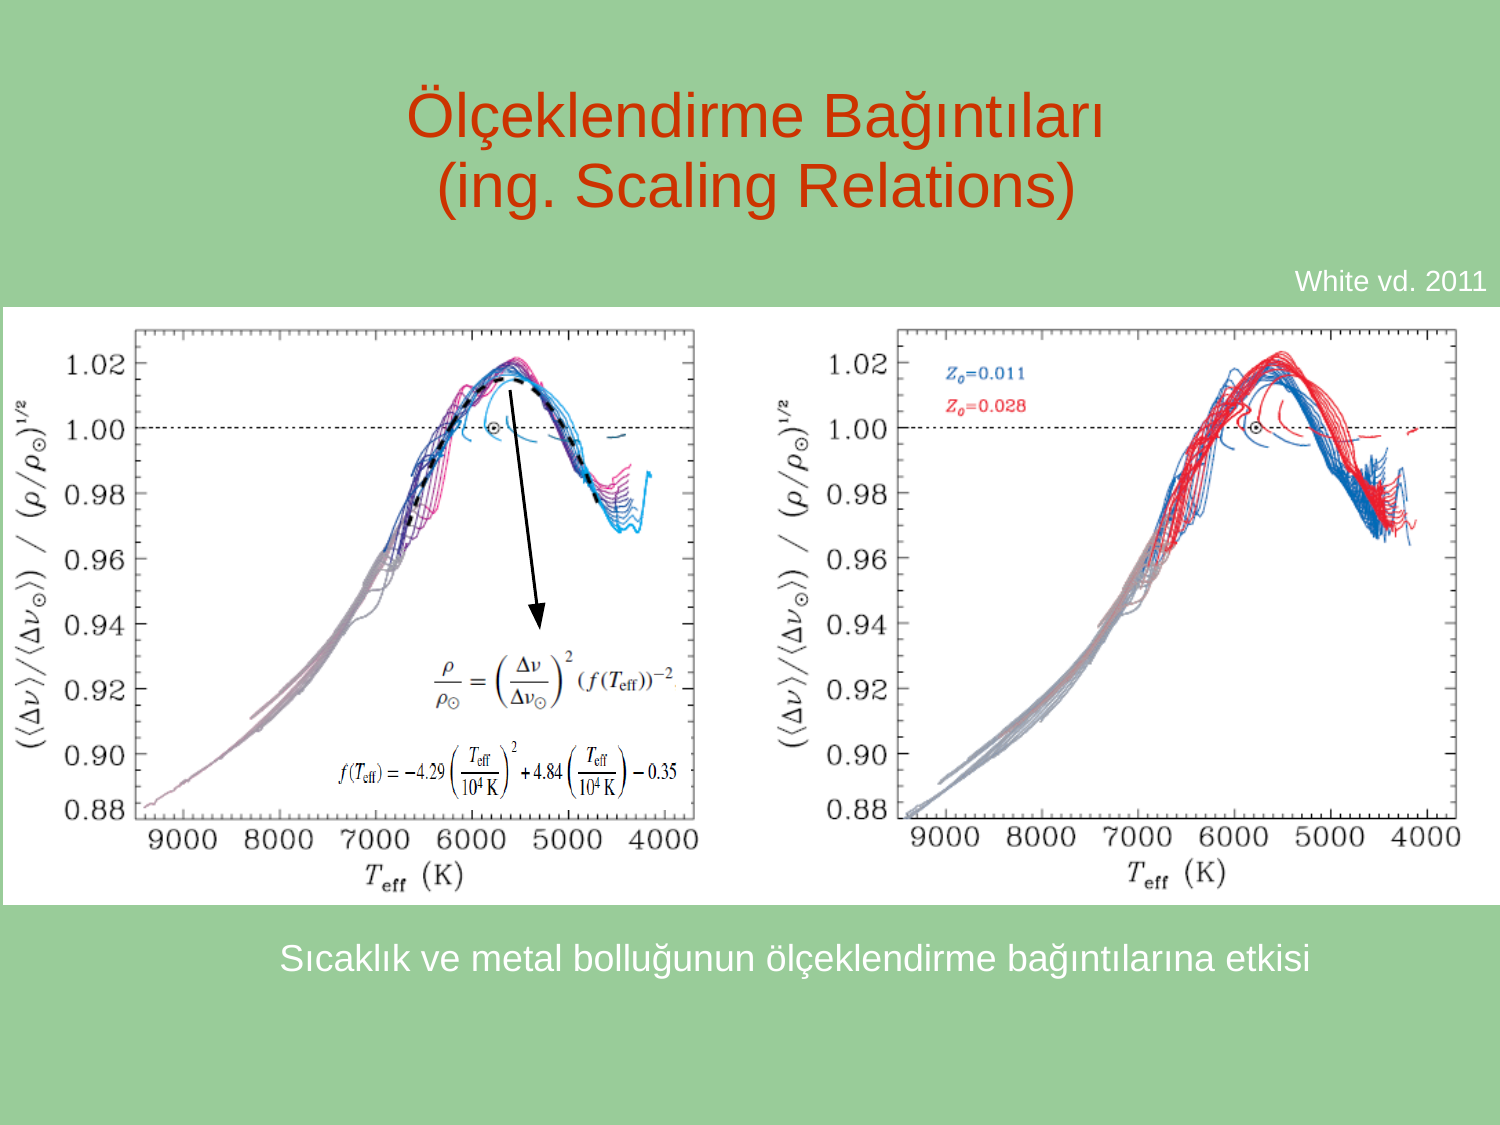

# Ölçeklendirme Bağıntıları (ing. Scaling Relations)
White vd. 2011
Sıcaklık ve metal bolluğunun ölçeklendirme bağıntılarına etkisi